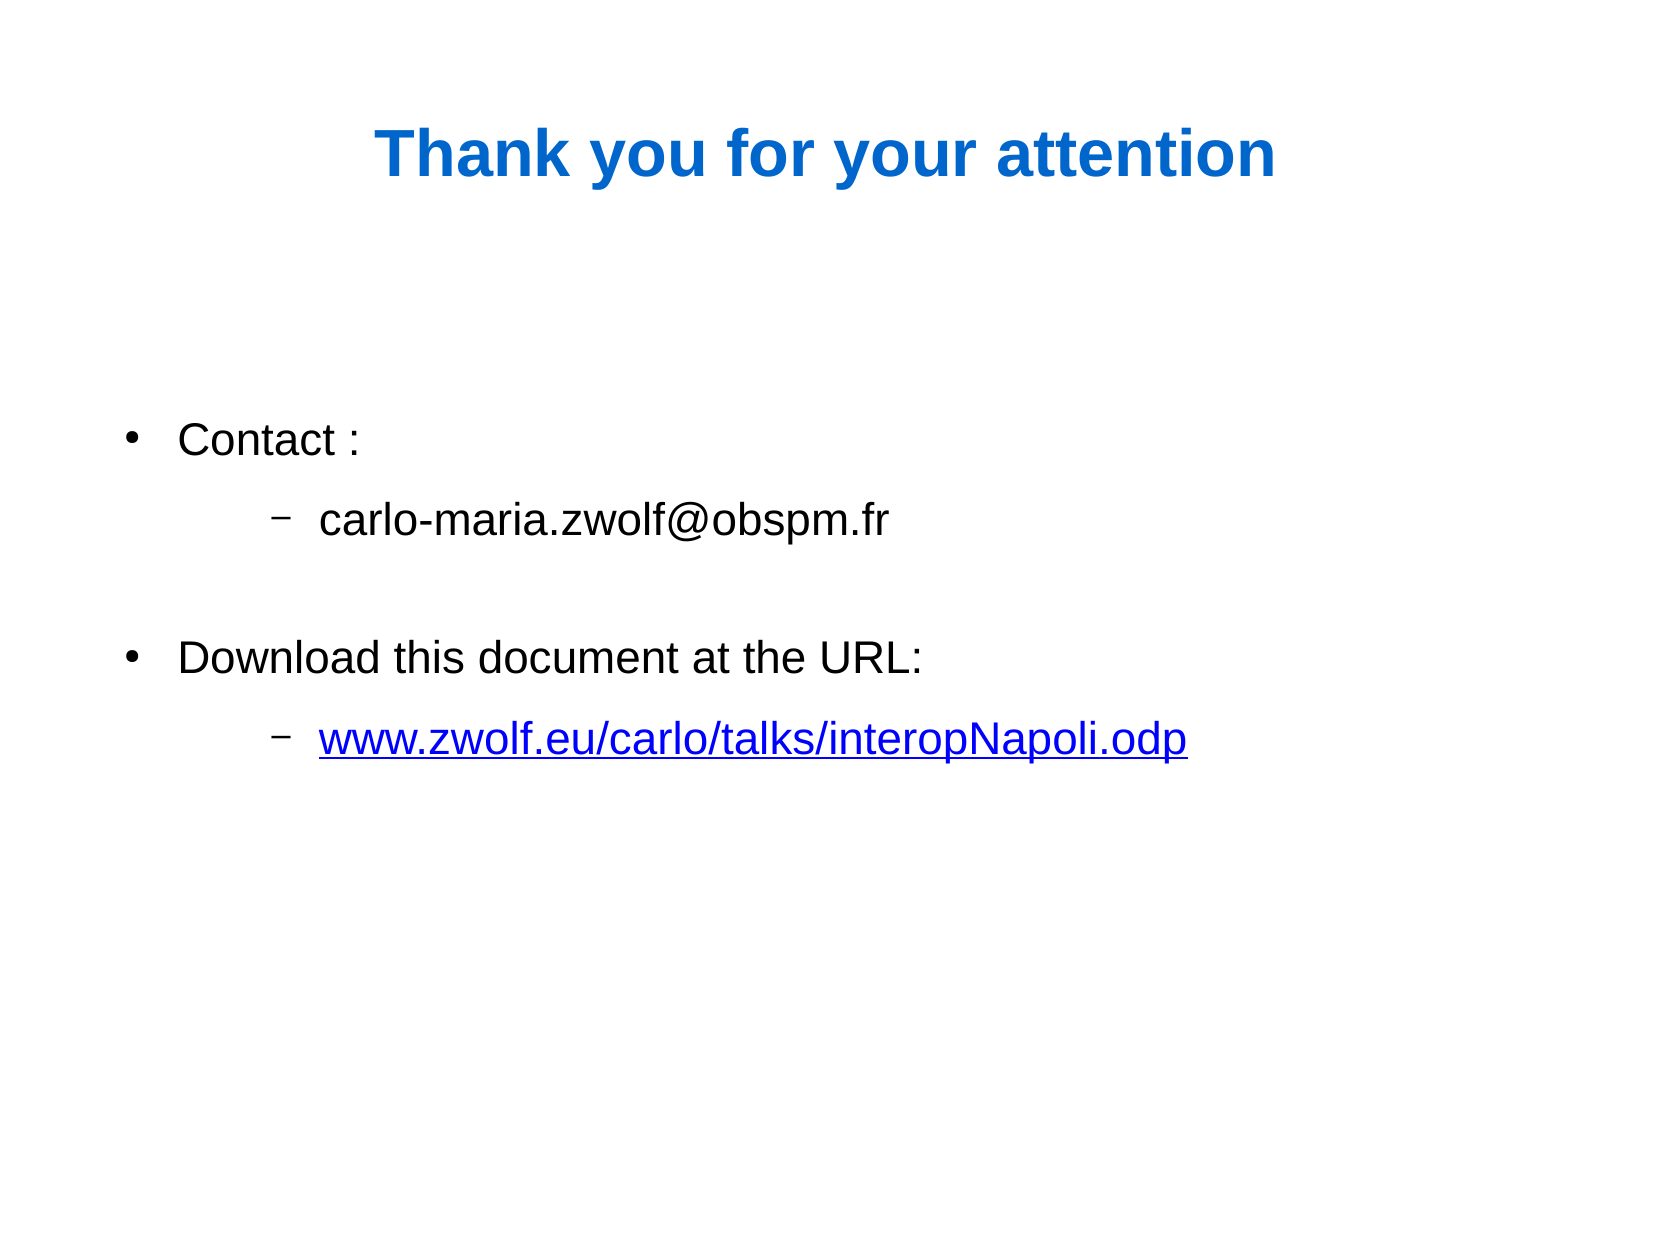

# Thank you for your attention
Contact :
carlo-maria.zwolf@obspm.fr
Download this document at the URL:
www.zwolf.eu/carlo/talks/interopNapoli.odp